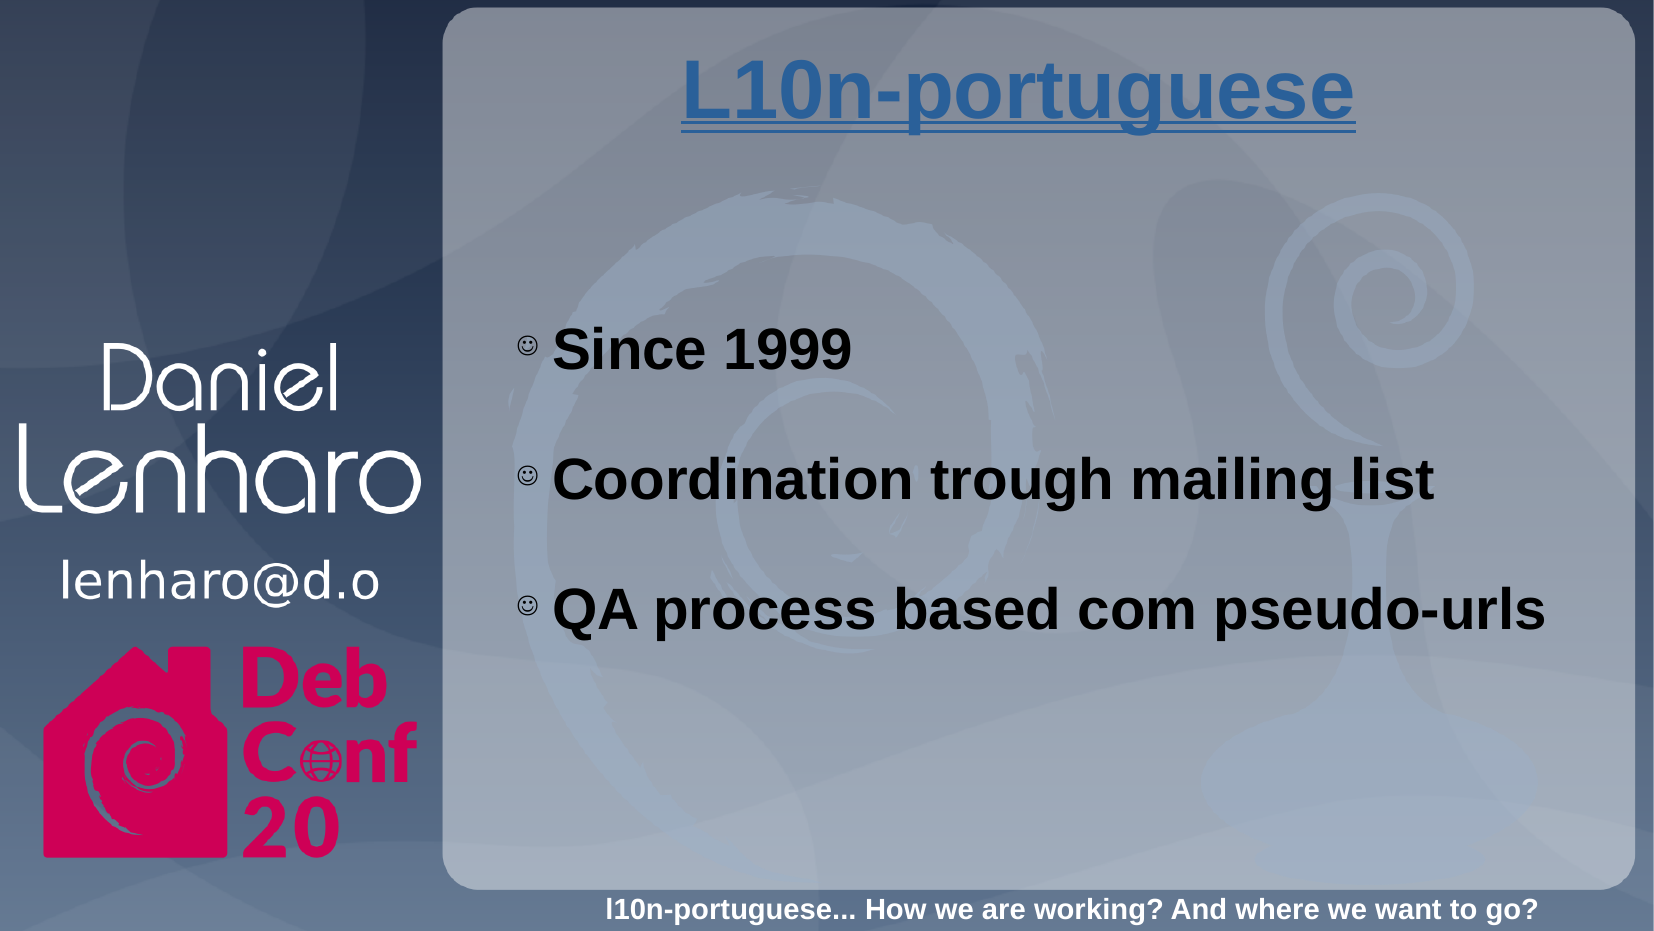

# L10n-portuguese
Since 1999
Coordination trough mailing list
QA process based com pseudo-urls
l10n-portuguese... How we are working? And where we want to go?